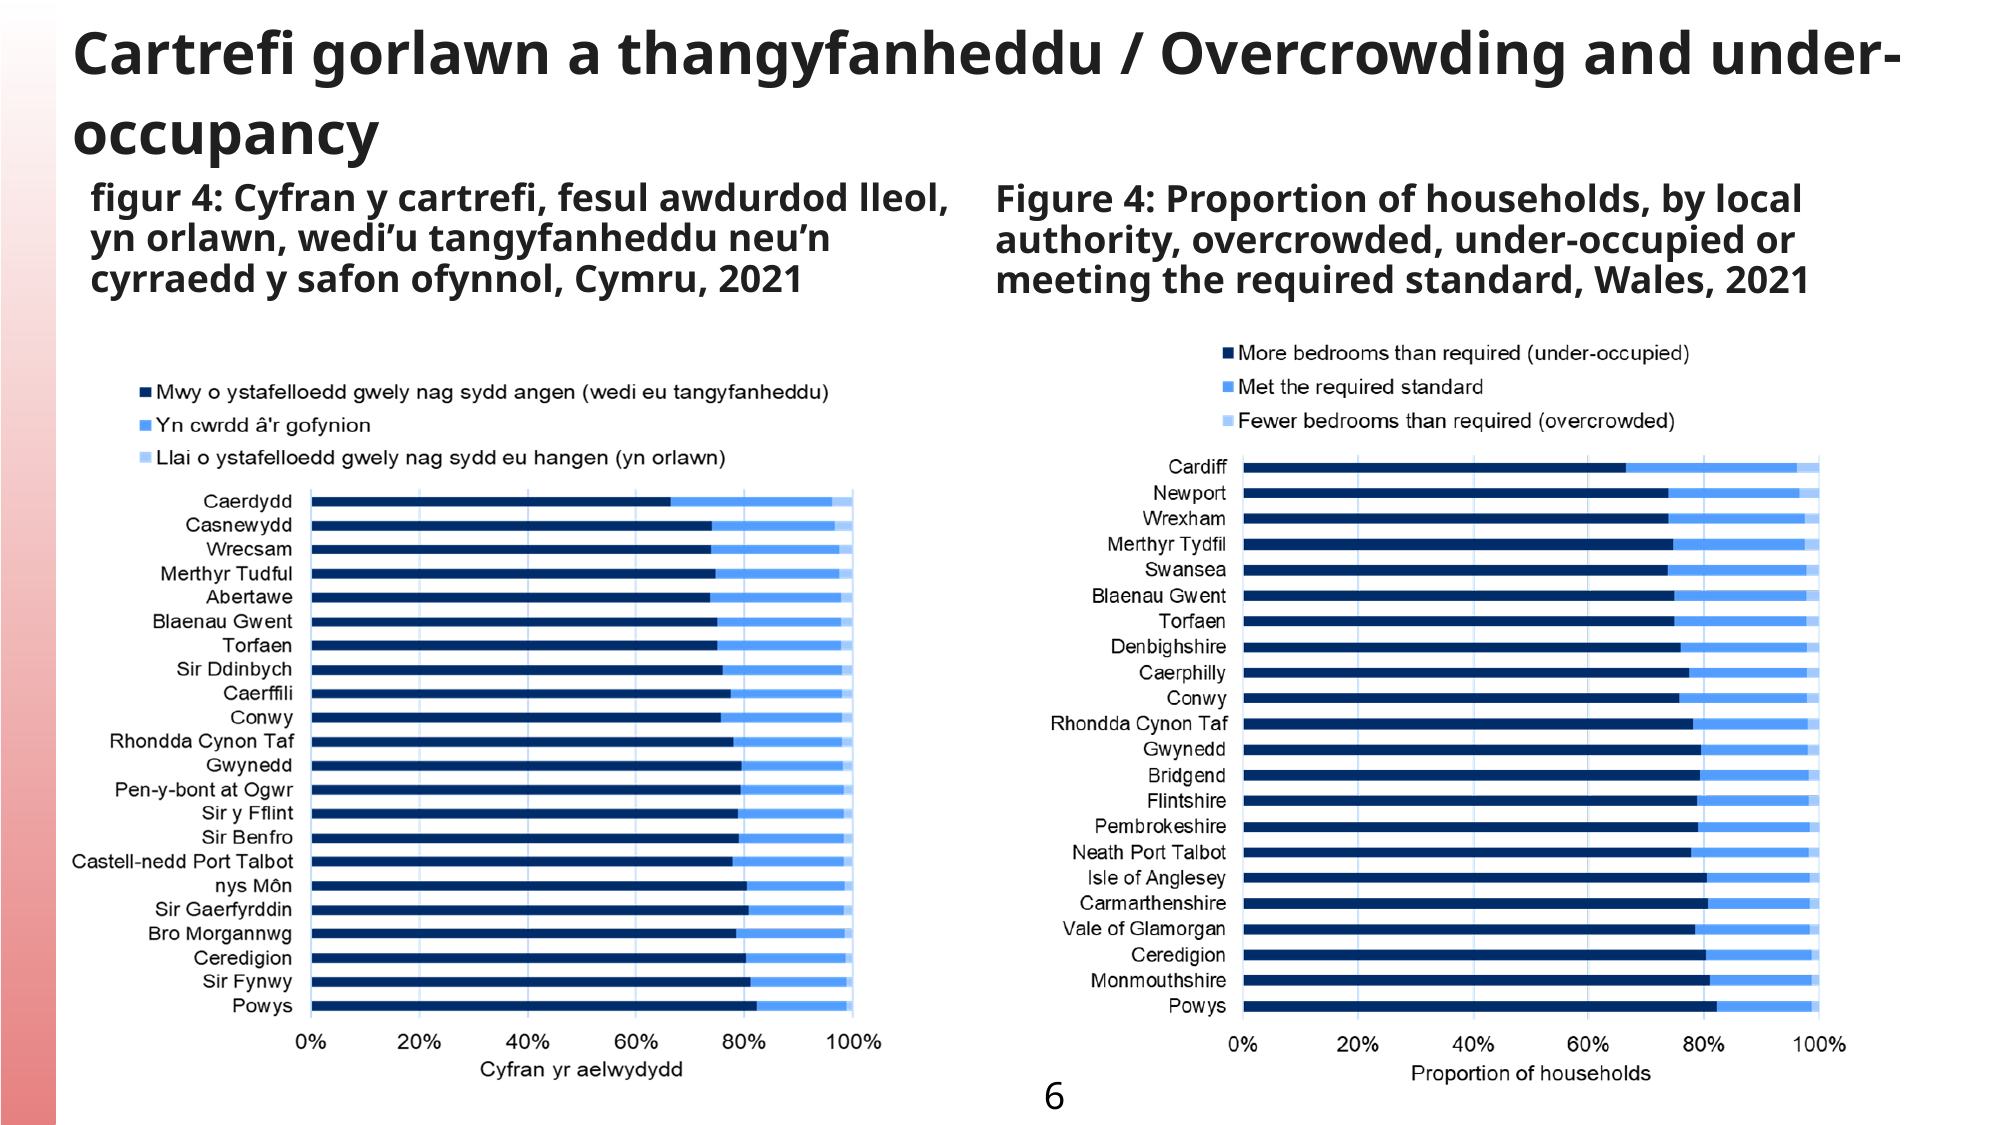

Cartrefi gorlawn a thangyfanheddu / Overcrowding and under-occupancy
figur 4: Cyfran y cartrefi, fesul awdurdod lleol, yn orlawn, wedi’u tangyfanheddu neu’n cyrraedd y safon ofynnol, Cymru, 2021
Figure 4: Proportion of households, by local authority, overcrowded, under-occupied or meeting the required standard, Wales, 2021